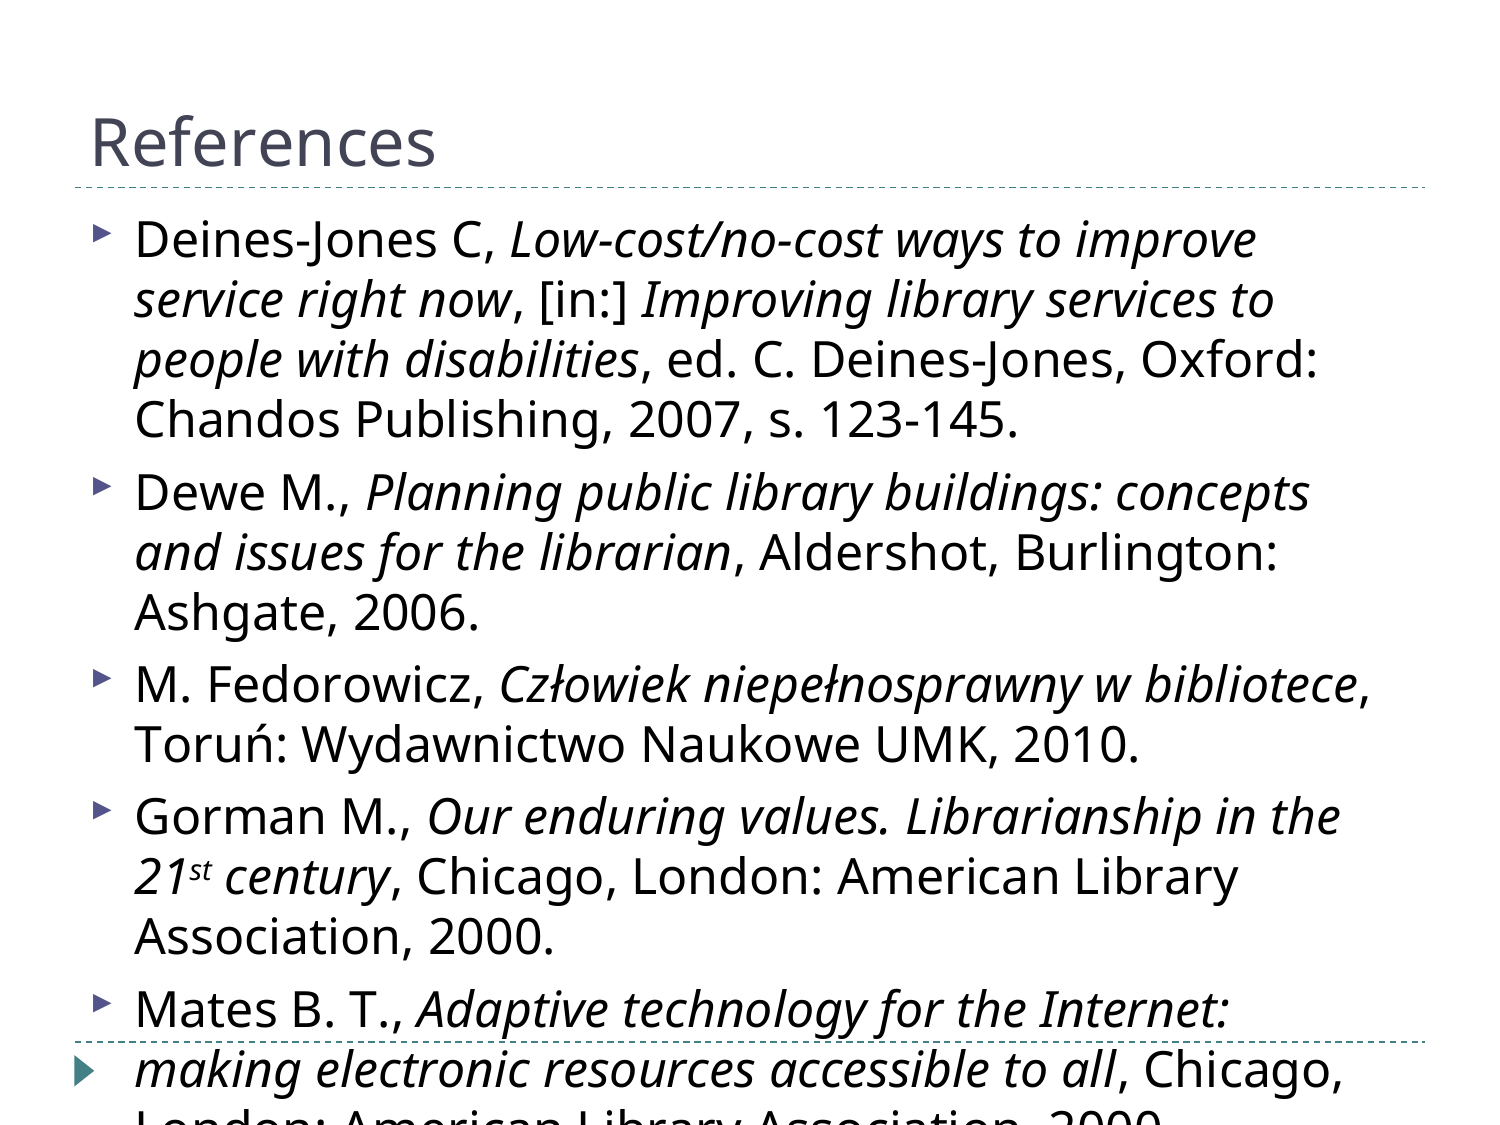

# References
Deines-Jones C, Low-cost/no-cost ways to improve service right now, [in:] Improving library services to people with disabilities, ed. C. Deines-Jones, Oxford: Chandos Publishing, 2007, s. 123-145.
Dewe M., Planning public library buildings: concepts and issues for the librarian, Aldershot, Burlington: Ashgate, 2006.
M. Fedorowicz, Człowiek niepełnosprawny w bibliotece, Toruń: Wydawnictwo Naukowe UMK, 2010.
Gorman M., Our enduring values. Librarianship in the 21st century, Chicago, London: American Library Association, 2000.
Mates B. T., Adaptive technology for the Internet: making electronic resources accessible to all, Chicago, London: American Library Association, 2000.